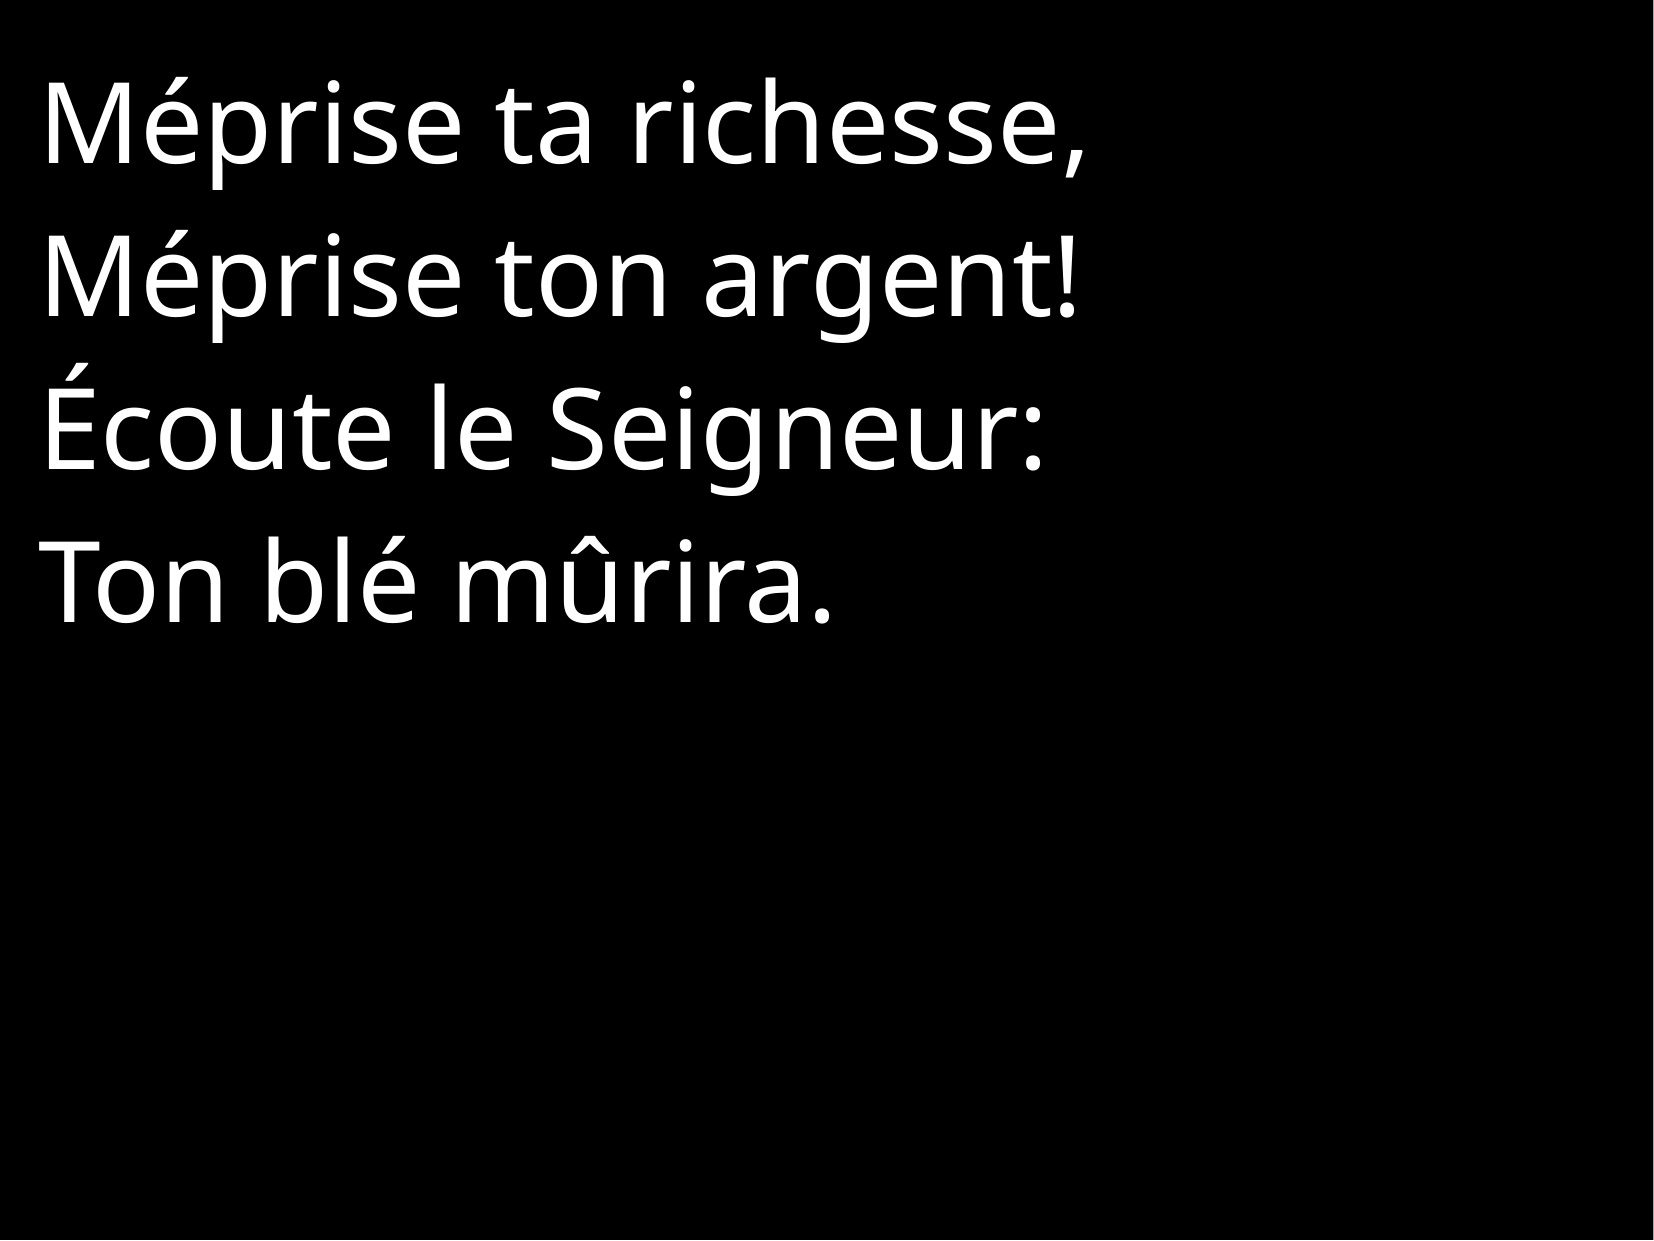

Méprise ta richesse,
Méprise ton argent!
Écoute le Seigneur:
Ton blé mûrira.